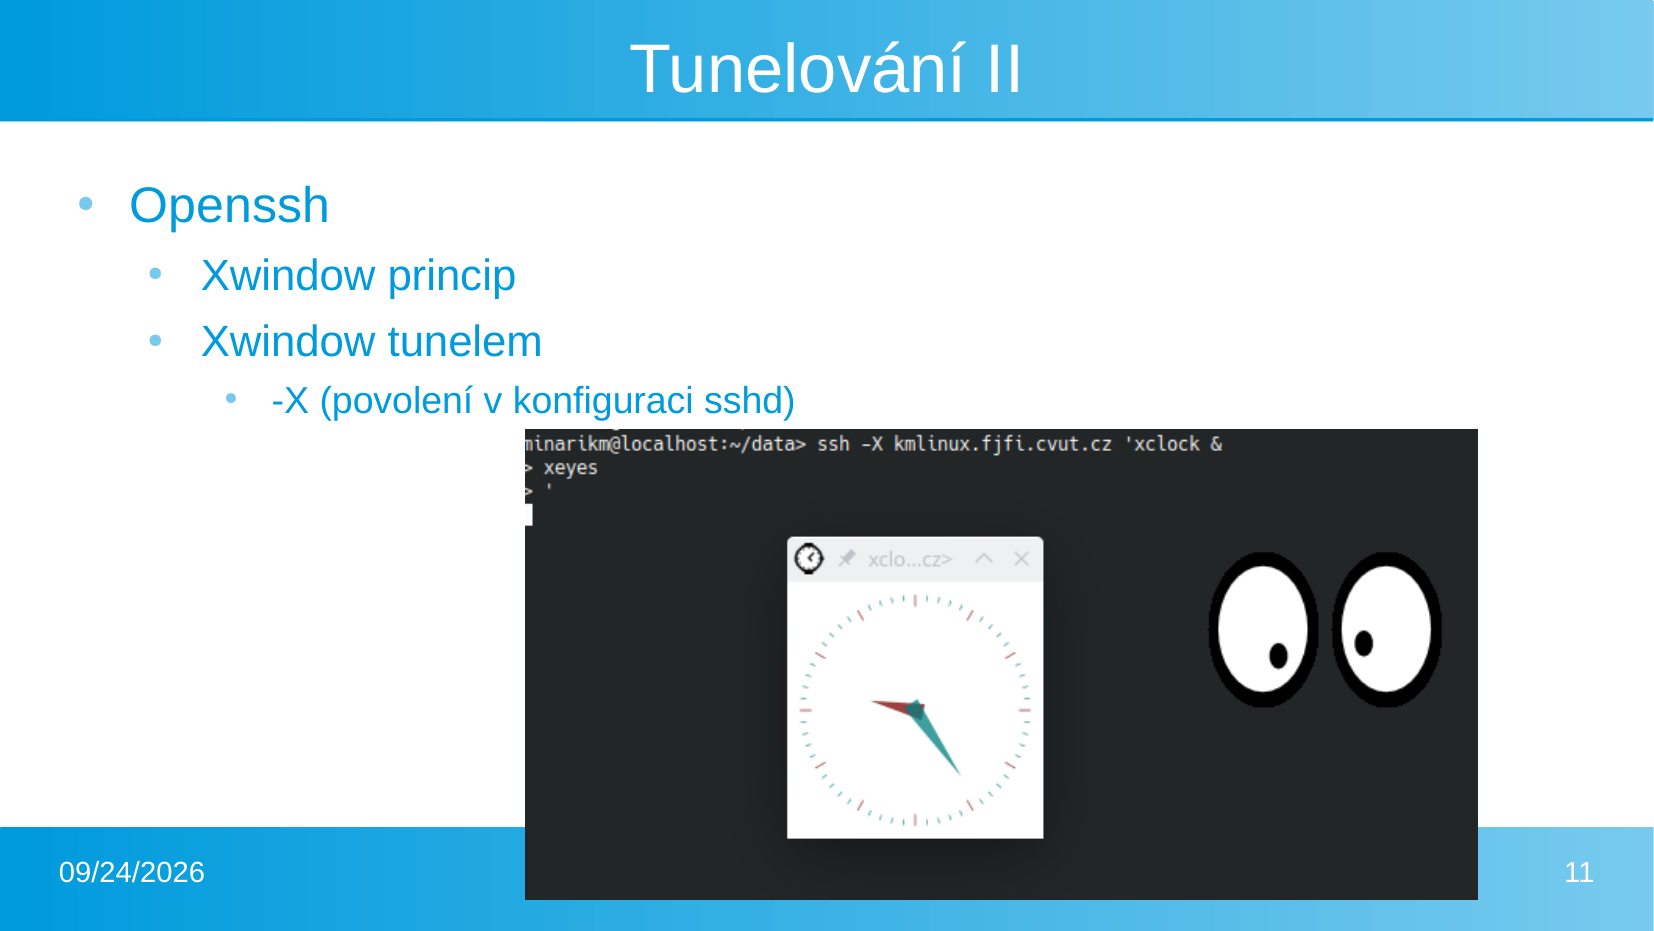

# Tunelování II
Openssh
Xwindow princip
Xwindow tunelem
-X (povolení v konfiguraci sshd)
11